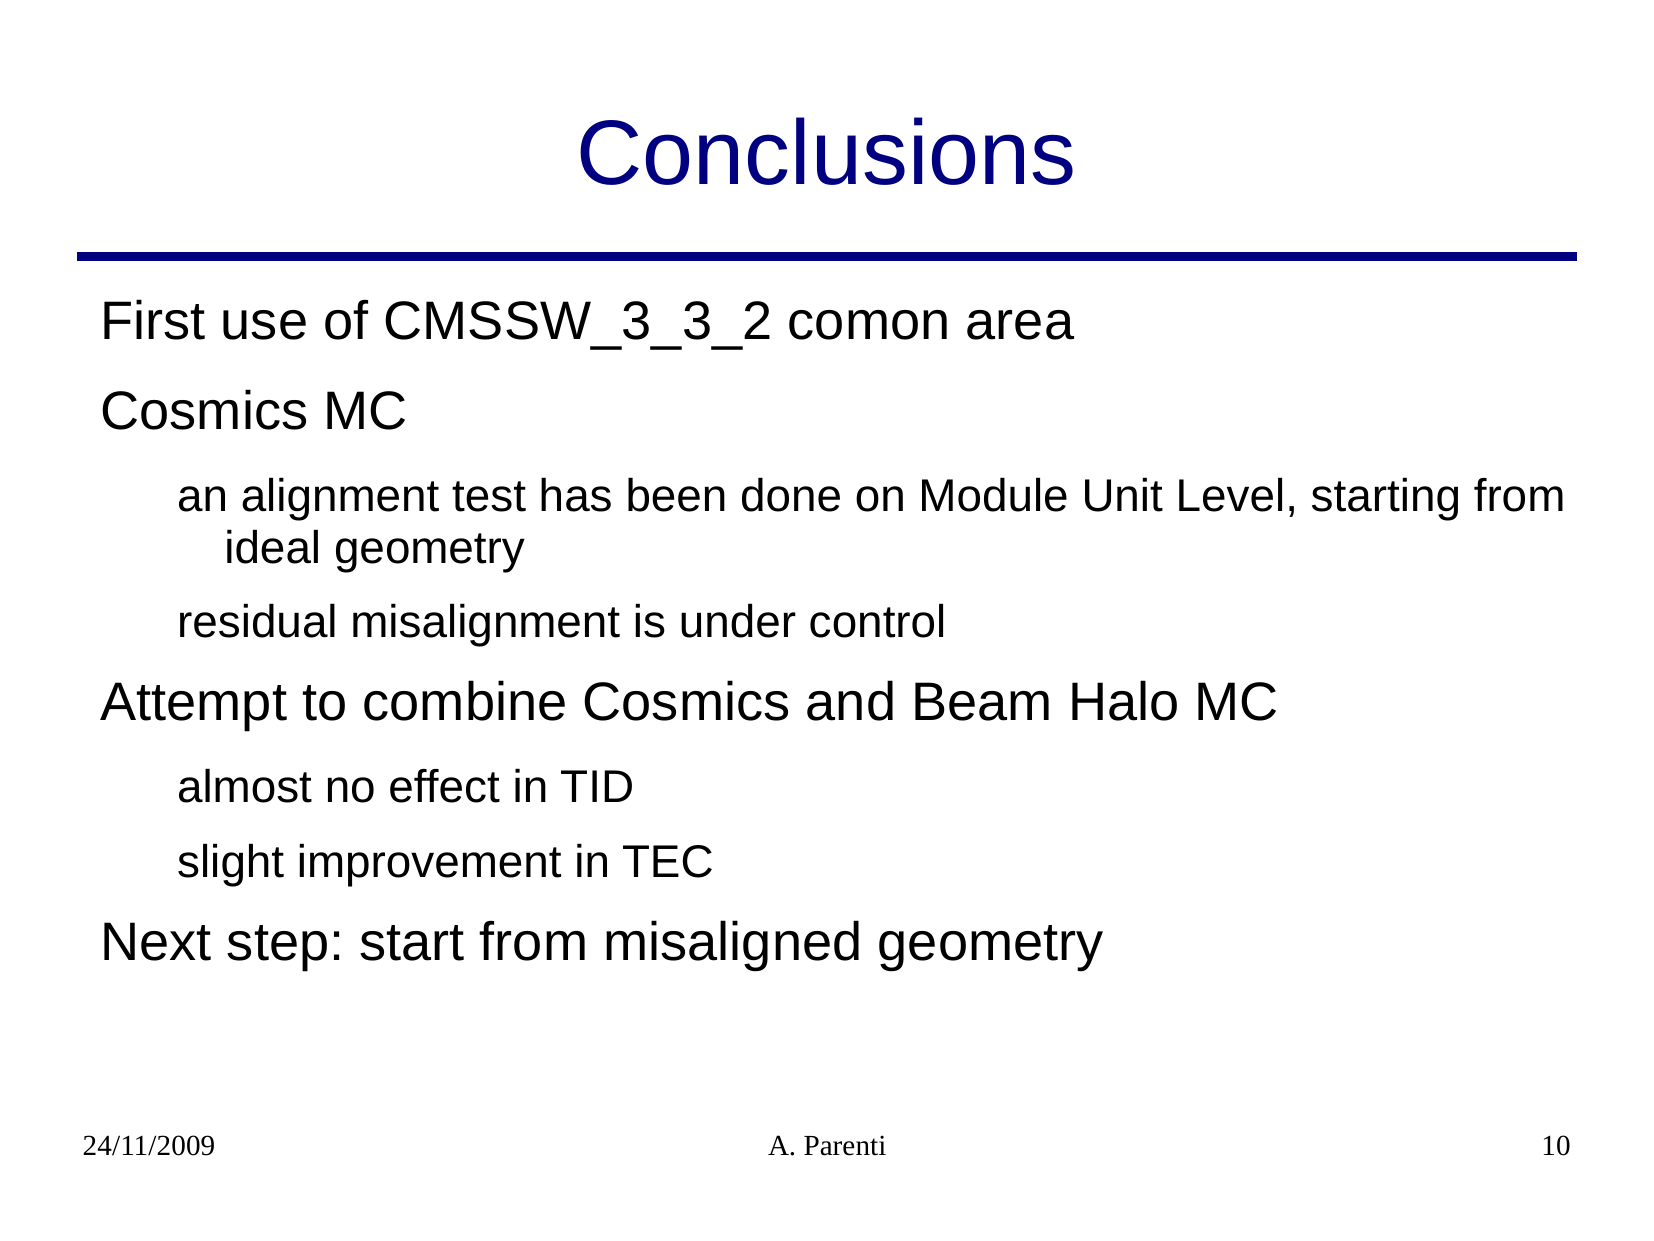

# Conclusions
First use of CMSSW_3_3_2 comon area
Cosmics MC
an alignment test has been done on Module Unit Level, starting from ideal geometry
residual misalignment is under control
Attempt to combine Cosmics and Beam Halo MC
almost no effect in TID
slight improvement in TEC
Next step: start from misaligned geometry
10